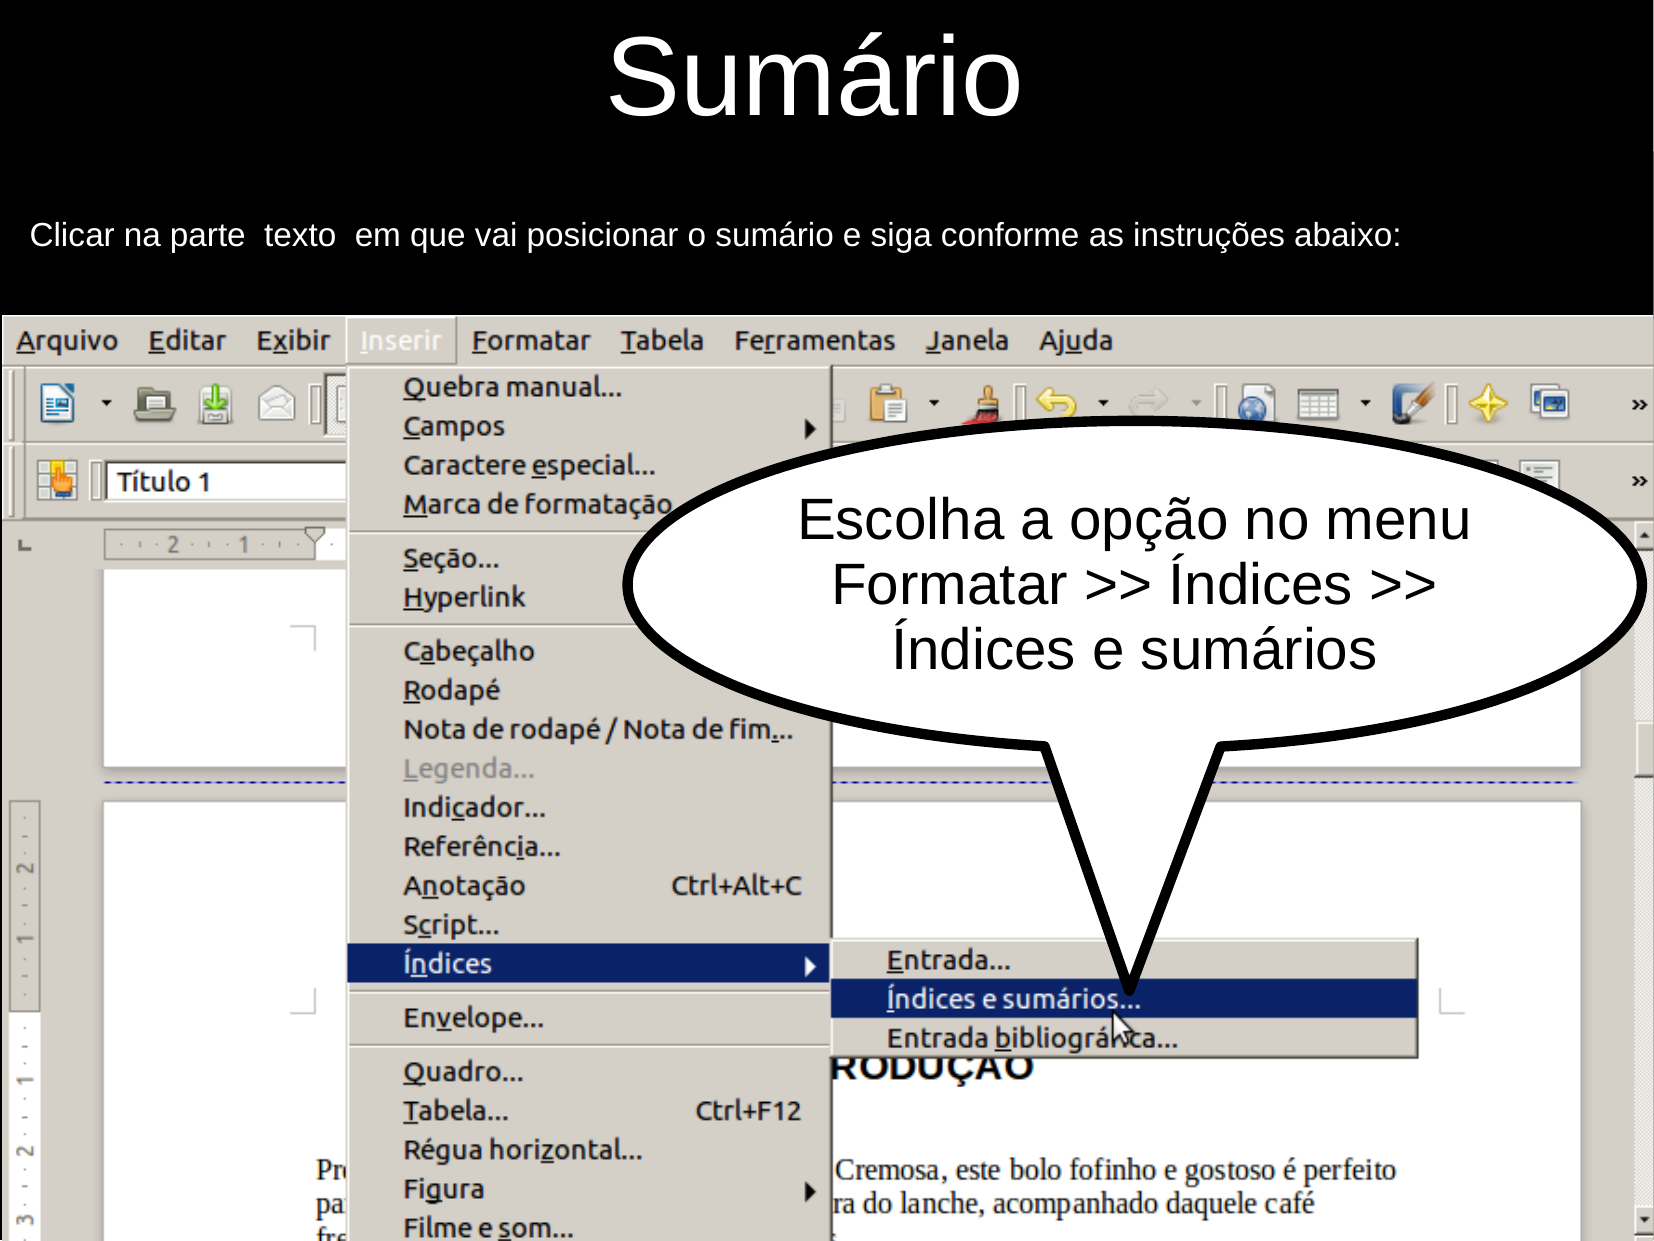

# Sumário
Clicar na parte texto em que vai posicionar o sumário e siga conforme as instruções abaixo:
Escolha a opção no menu Formatar >> Índices >> Índices e sumários